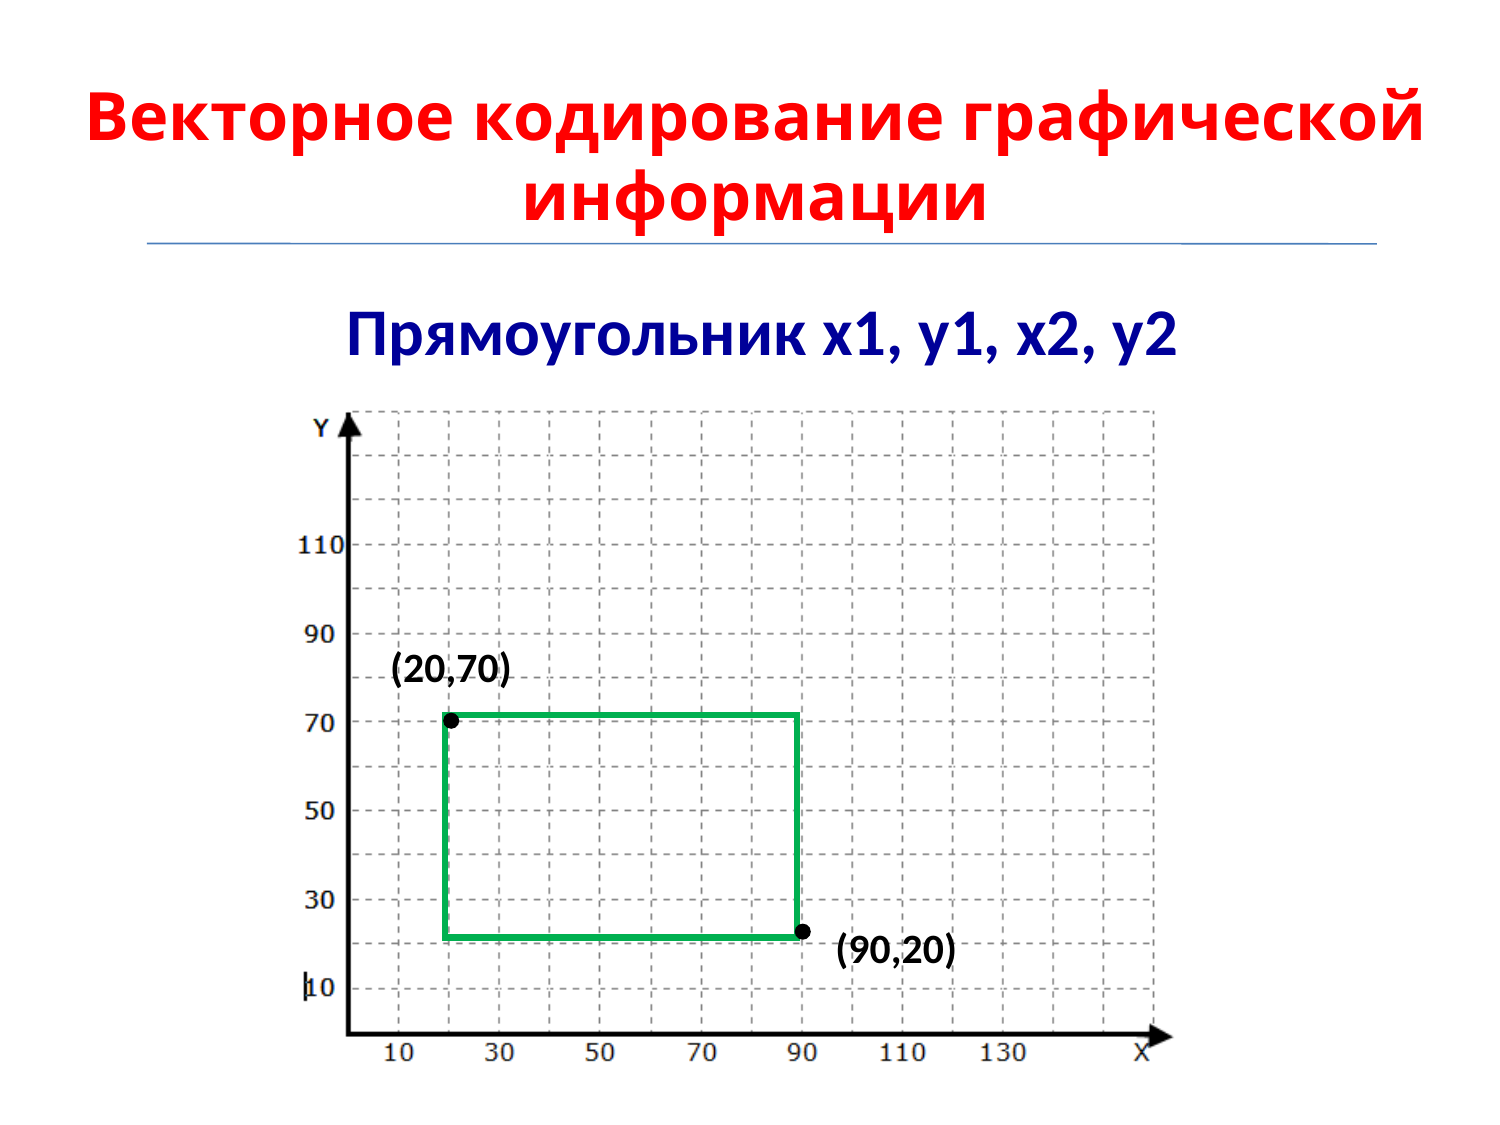

Векторное кодирование графической информации
Прямоугольник x1, y1, x2, y2
(20,70)
(90,20)